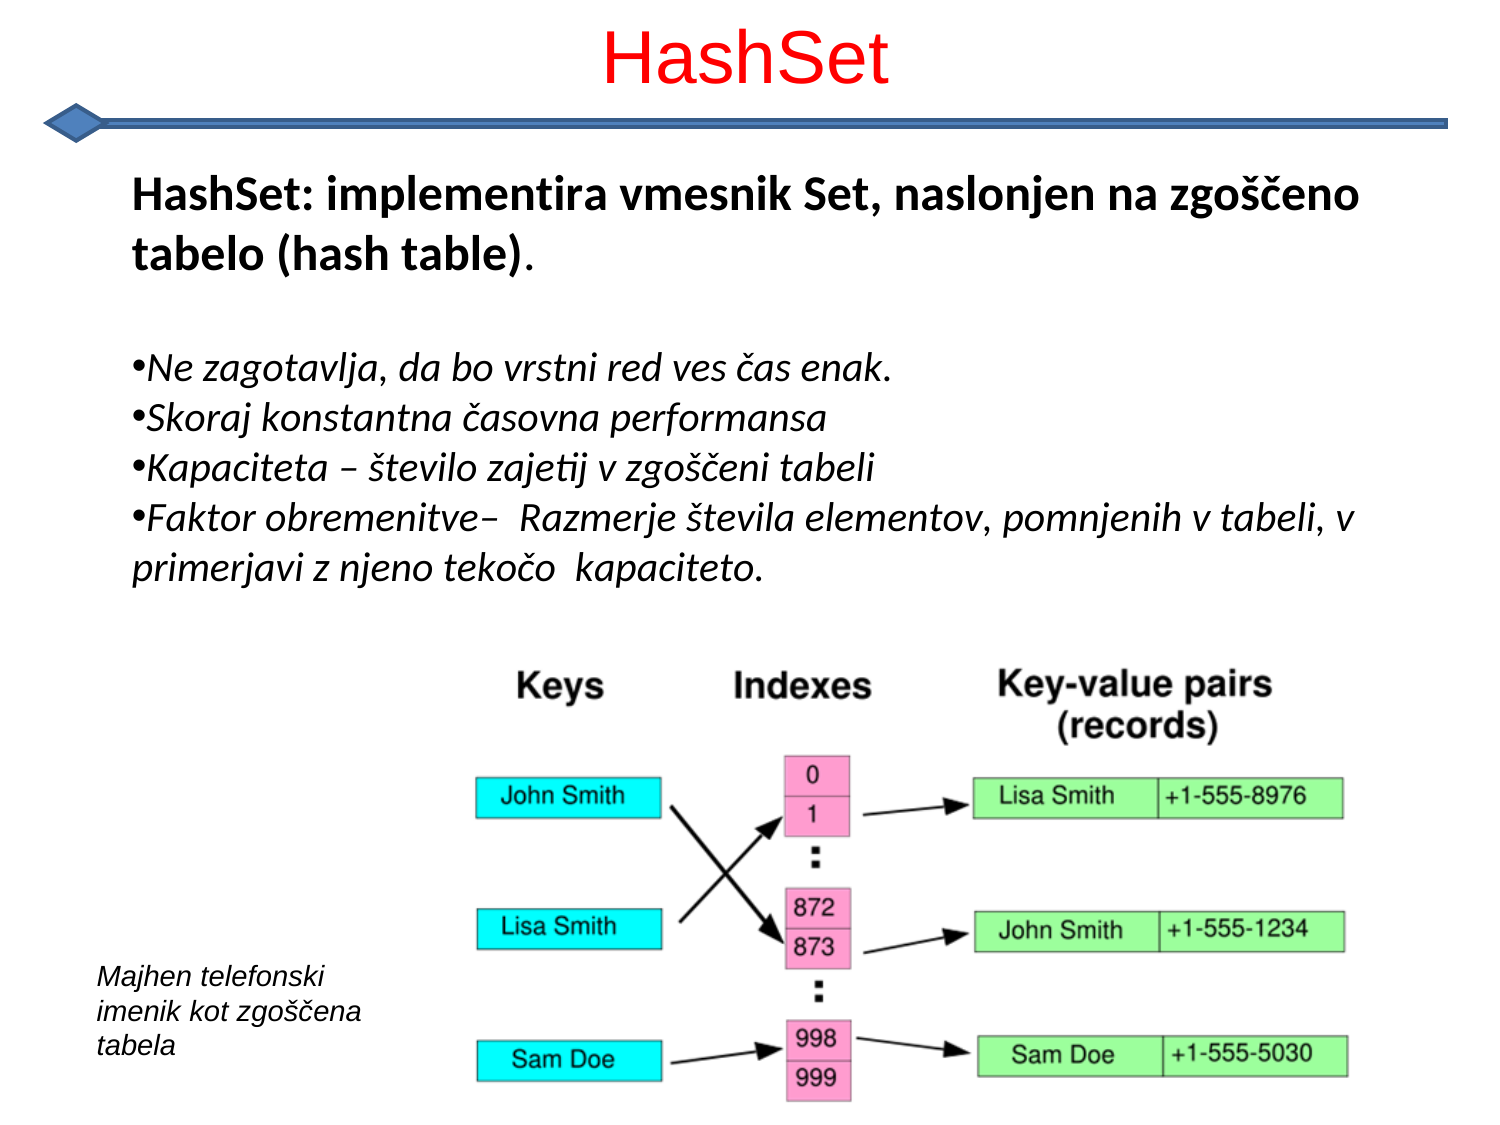

# HashSet
HashSet: implementira vmesnik Set, naslonjen na zgoščeno tabelo (hash table).
Ne zagotavlja, da bo vrstni red ves čas enak.
Skoraj konstantna časovna performansa
Kapaciteta – število zajetij v zgoščeni tabeli
Faktor obremenitve– Razmerje števila elementov, pomnjenih v tabeli, v primerjavi z njeno tekočo kapaciteto.
Majhen telefonski imenik kot zgoščena tabela